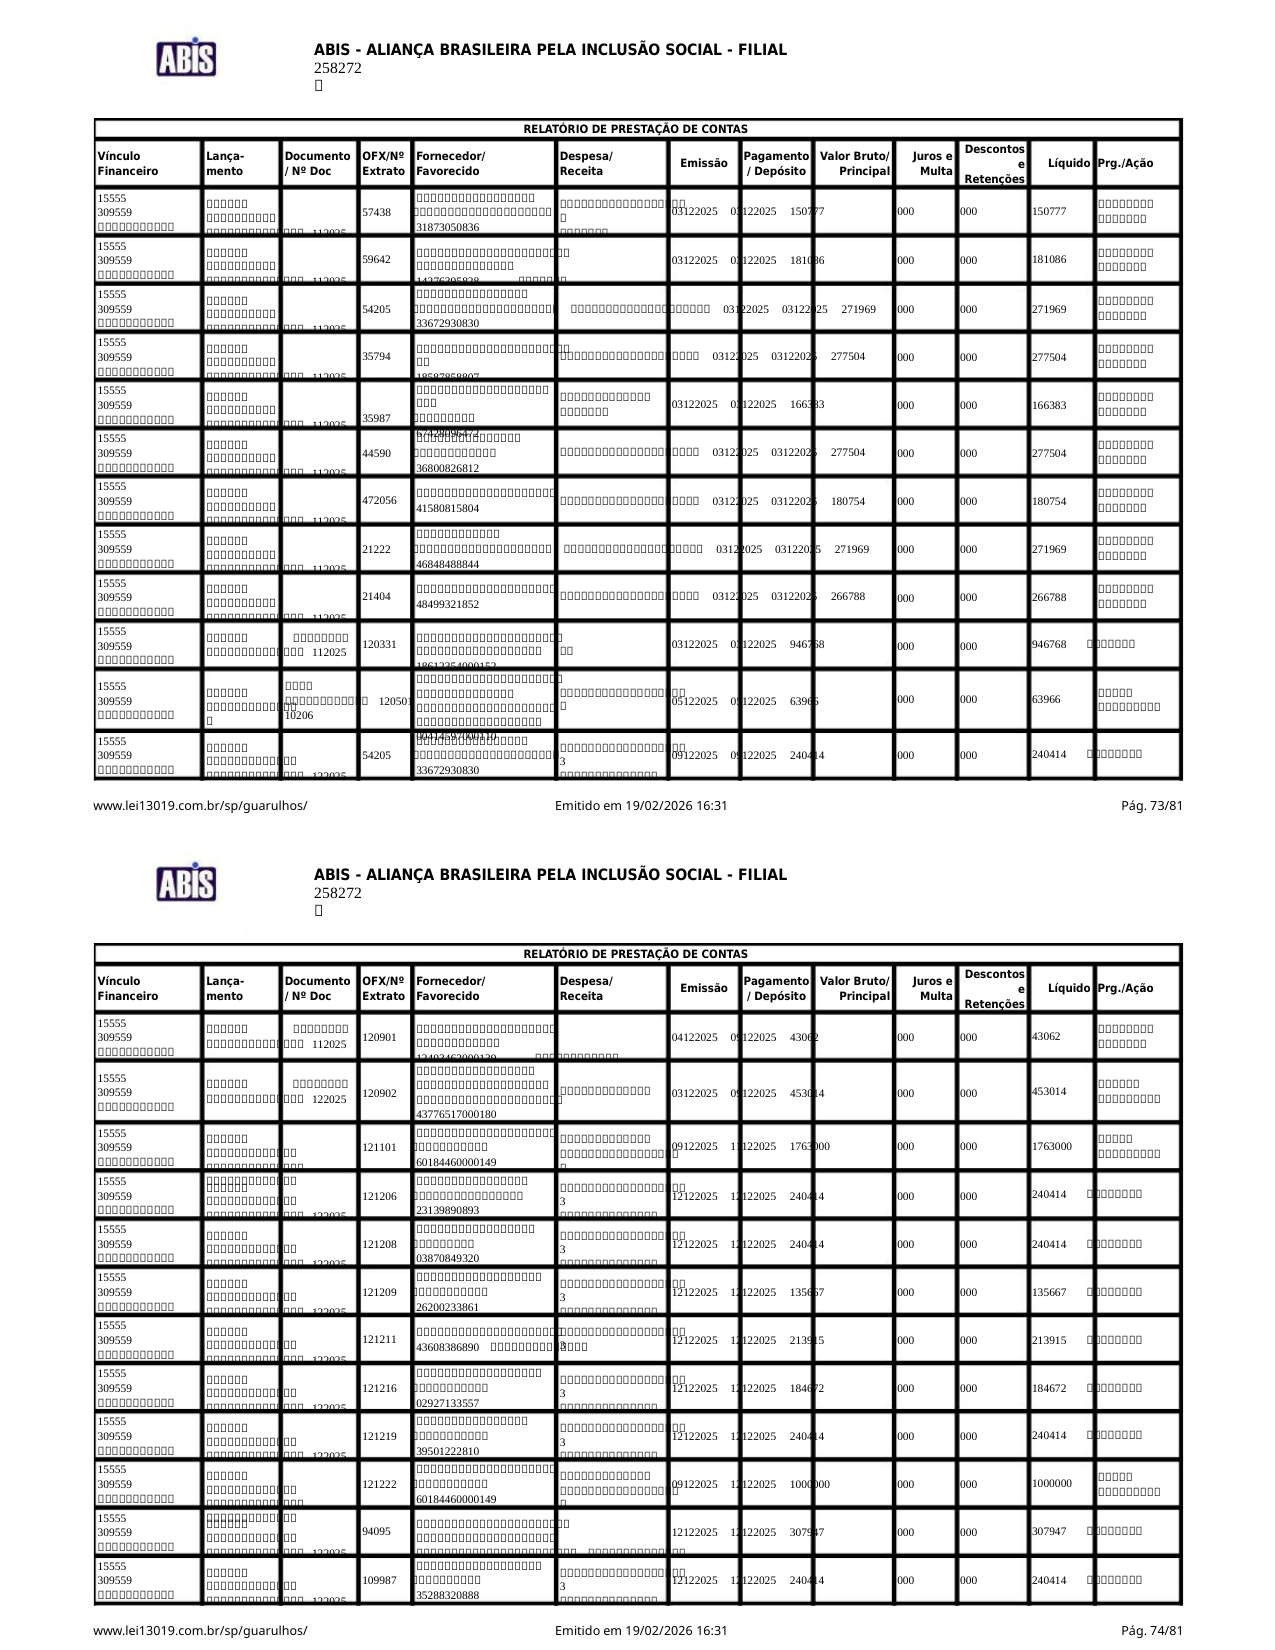

ABIS - ALIANÇA BRASILEIRA PELA INCLUSÃO SOCIAL - FILIAL


RELATÓRIO DE PRESTAÇÃO DE CONTAS
Descontos
e
Retenções
Vínculo
Financeiro
Lança-
mento
Documento
/ Nº Doc
OFX/Nº
Extrato
Fornecedor/
Favorecido
Despesa/
Receita
Pagamento
/ Depósito
Valor Bruto/
Principal
Juros e
Multa
Emissão
Líquido Prg./Ação




 

 
 




  
  















 
 
 
 
























     

 
 





 
 





   




 

 
 




  




 

 
 


   
   



 
 









     

 
 





 
 





   



 
 
 


  
  
  
 



 





 















 

 
 


 
www.lei13019.com.br/sp/guarulhos/
Emitido em 19/02/2026 16:31
Pág. 73/81
ABIS - ALIANÇA BRASILEIRA PELA INCLUSÃO SOCIAL - FILIAL


RELATÓRIO DE PRESTAÇÃO DE CONTAS
Descontos
e
Retenções
Vínculo
Financeiro
Lança-
mento
Documento
/ Nº Doc
OFX/Nº
Extrato
Fornecedor/
Favorecido
Despesa/
Receita
Pagamento
/ Depósito
Valor Bruto/
Principal
Juros e
Multa
Emissão
Líquido Prg./Ação



 
 
 
 




  
  












 
 








 

 
 




  
  
  
  
  
  
  
  
  
  

























 

 
 


 
 
 
 
 




 

 
 






 

 
 





 
 

 






 

 
 






 

 
 


 






 

 
 






 
 
 
 

 
 




 

 
 


www.lei13019.com.br/sp/guarulhos/
Emitido em 19/02/2026 16:31
Pág. 74/81